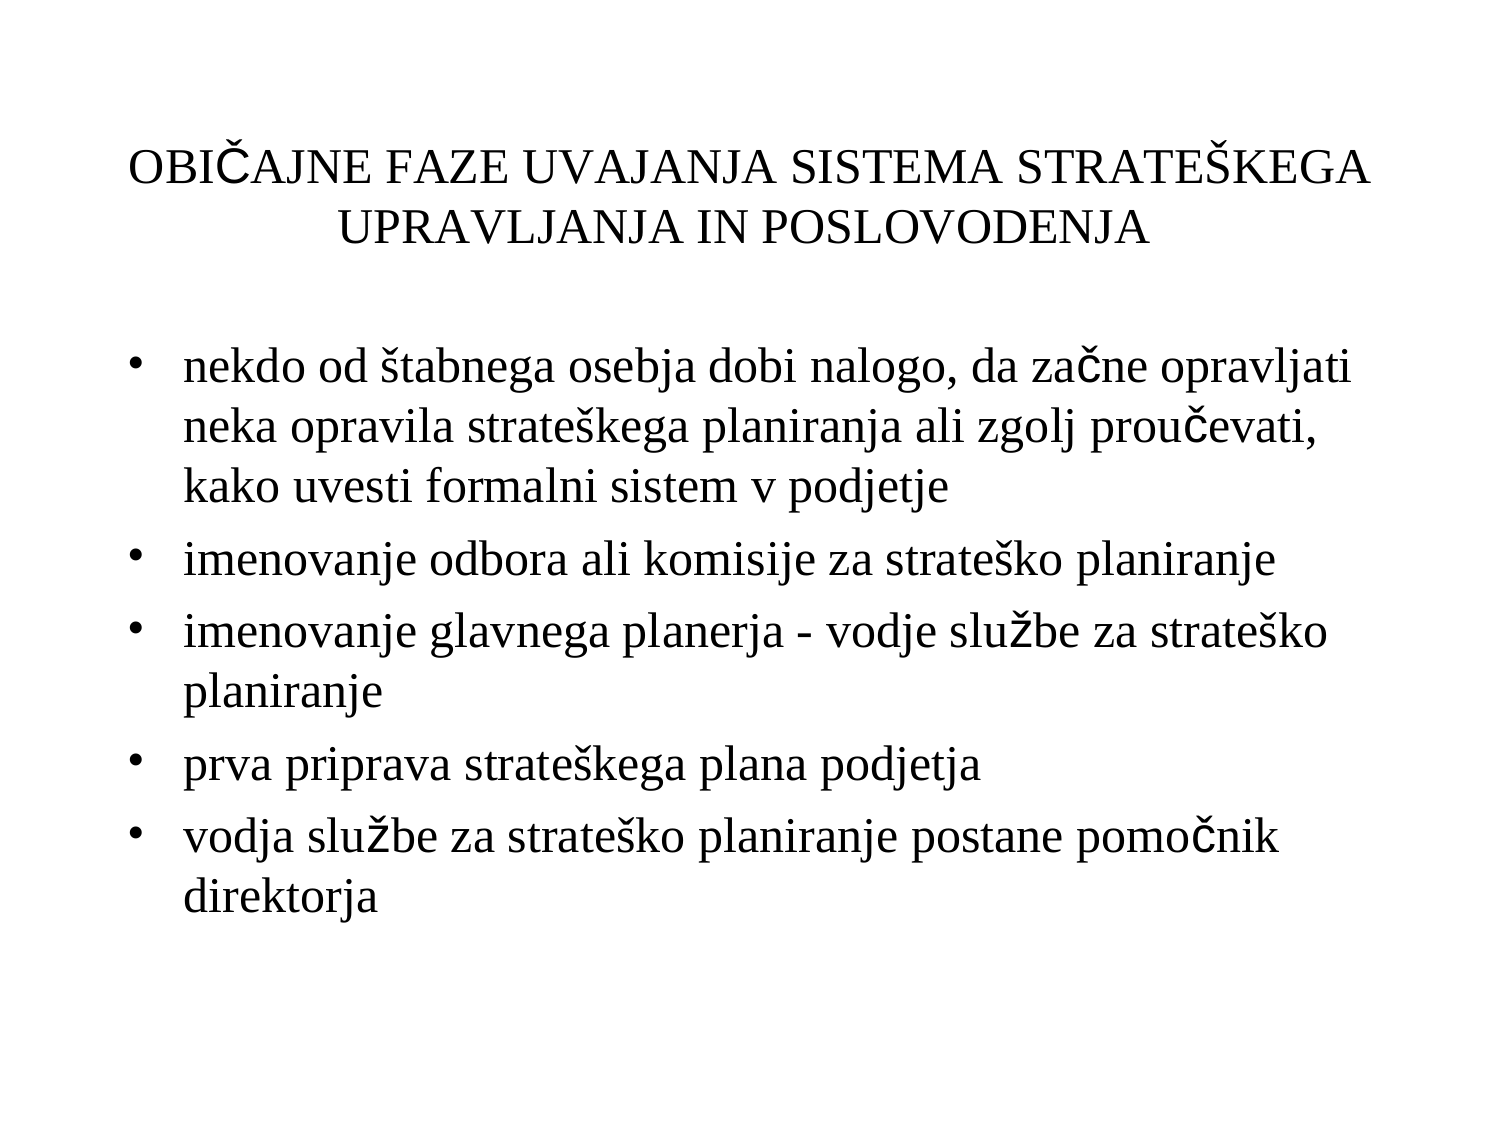

# OBIČAJNE FAZE UVAJANJA SISTEMA STRATEŠKEGA UPRAVLJANJA IN POSLOVODENJA
nekdo od štabnega osebja dobi nalogo, da začne opravljati neka opravila strateškega planiranja ali zgolj proučevati, kako uvesti formalni sistem v podjetje
imenovanje odbora ali komisije za strateško planiranje
imenovanje glavnega planerja - vodje službe za strateško planiranje
prva priprava strateškega plana podjetja
vodja službe za strateško planiranje postane pomočnik direktorja